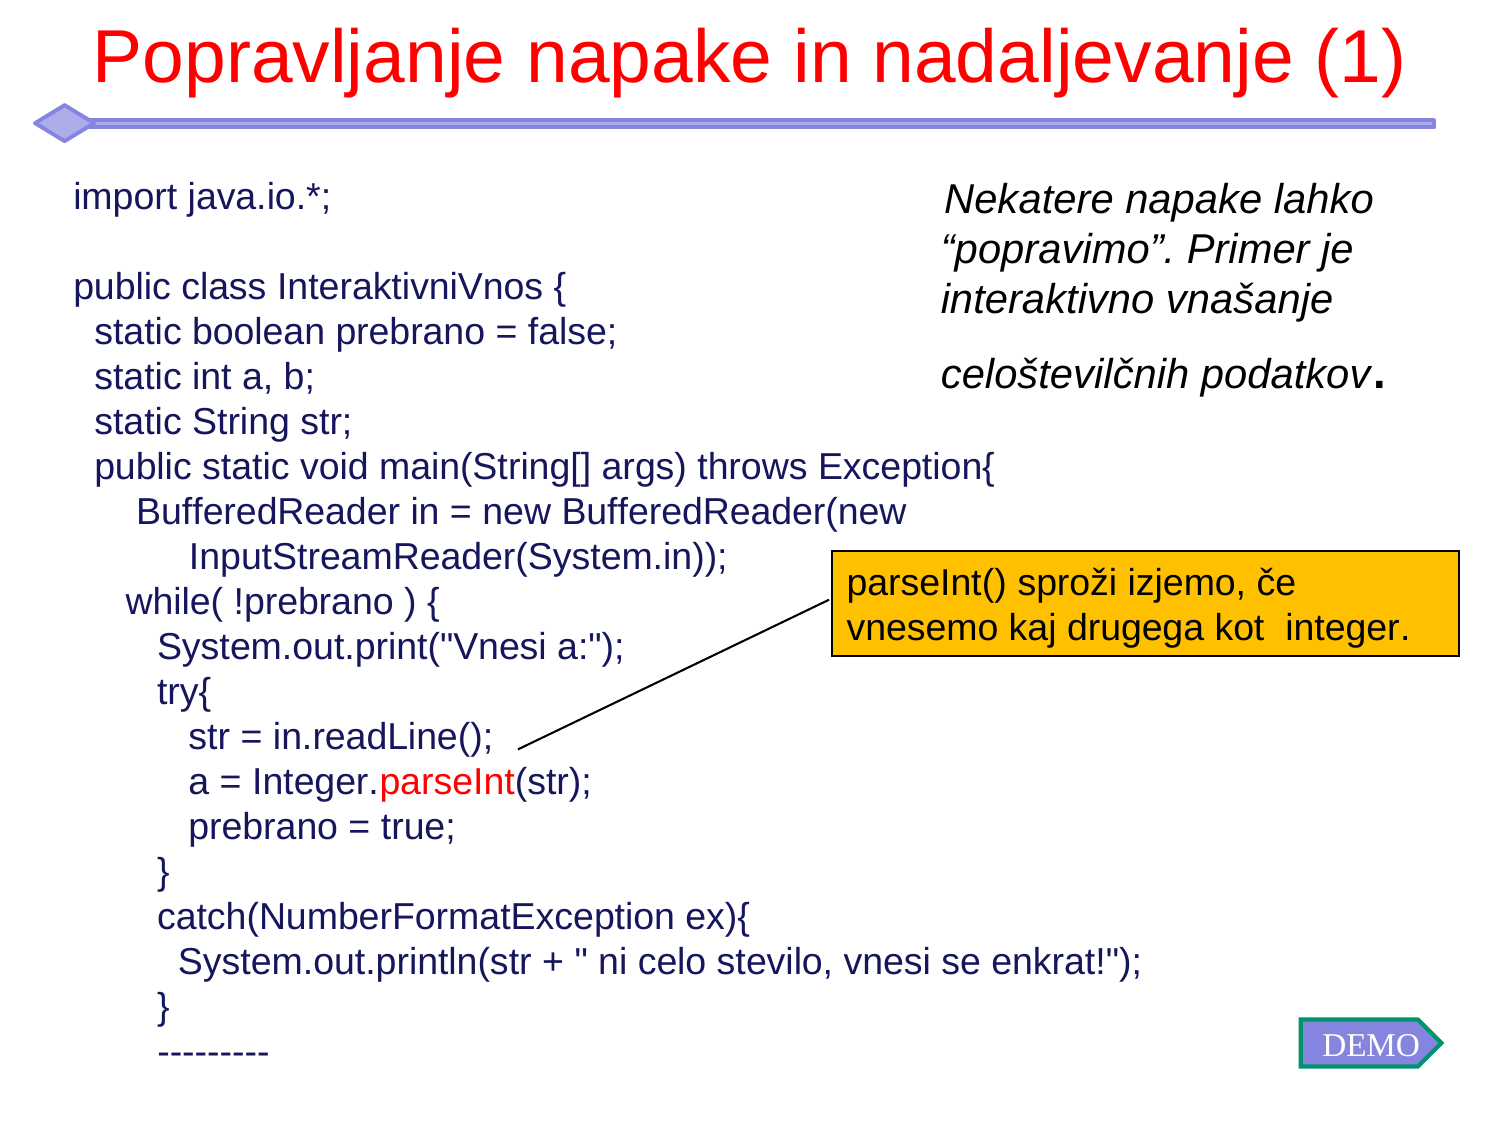

# Popravljanje napake in nadaljevanje (1)
import java.io.*;
public class InteraktivniVnos {
 static boolean prebrano = false;
 static int a, b;
 static String str;
 public static void main(String[] args) throws Exception{
 BufferedReader in = new BufferedReader(new
 InputStreamReader(System.in));
 while( !prebrano ) {
 System.out.print("Vnesi a:");
 try{
 str = in.readLine();
 a = Integer.parseInt(str);
 prebrano = true;
 }
 catch(NumberFormatException ex){
 System.out.println(str + " ni celo stevilo, vnesi se enkrat!");
 }
 ---------
Nekatere napake lahko “popravimo”. Primer je interaktivno vnašanje celoštevilčnih podatkov.
parseInt() sproži izjemo, če vnesemo kaj drugega kot integer.
DEMO